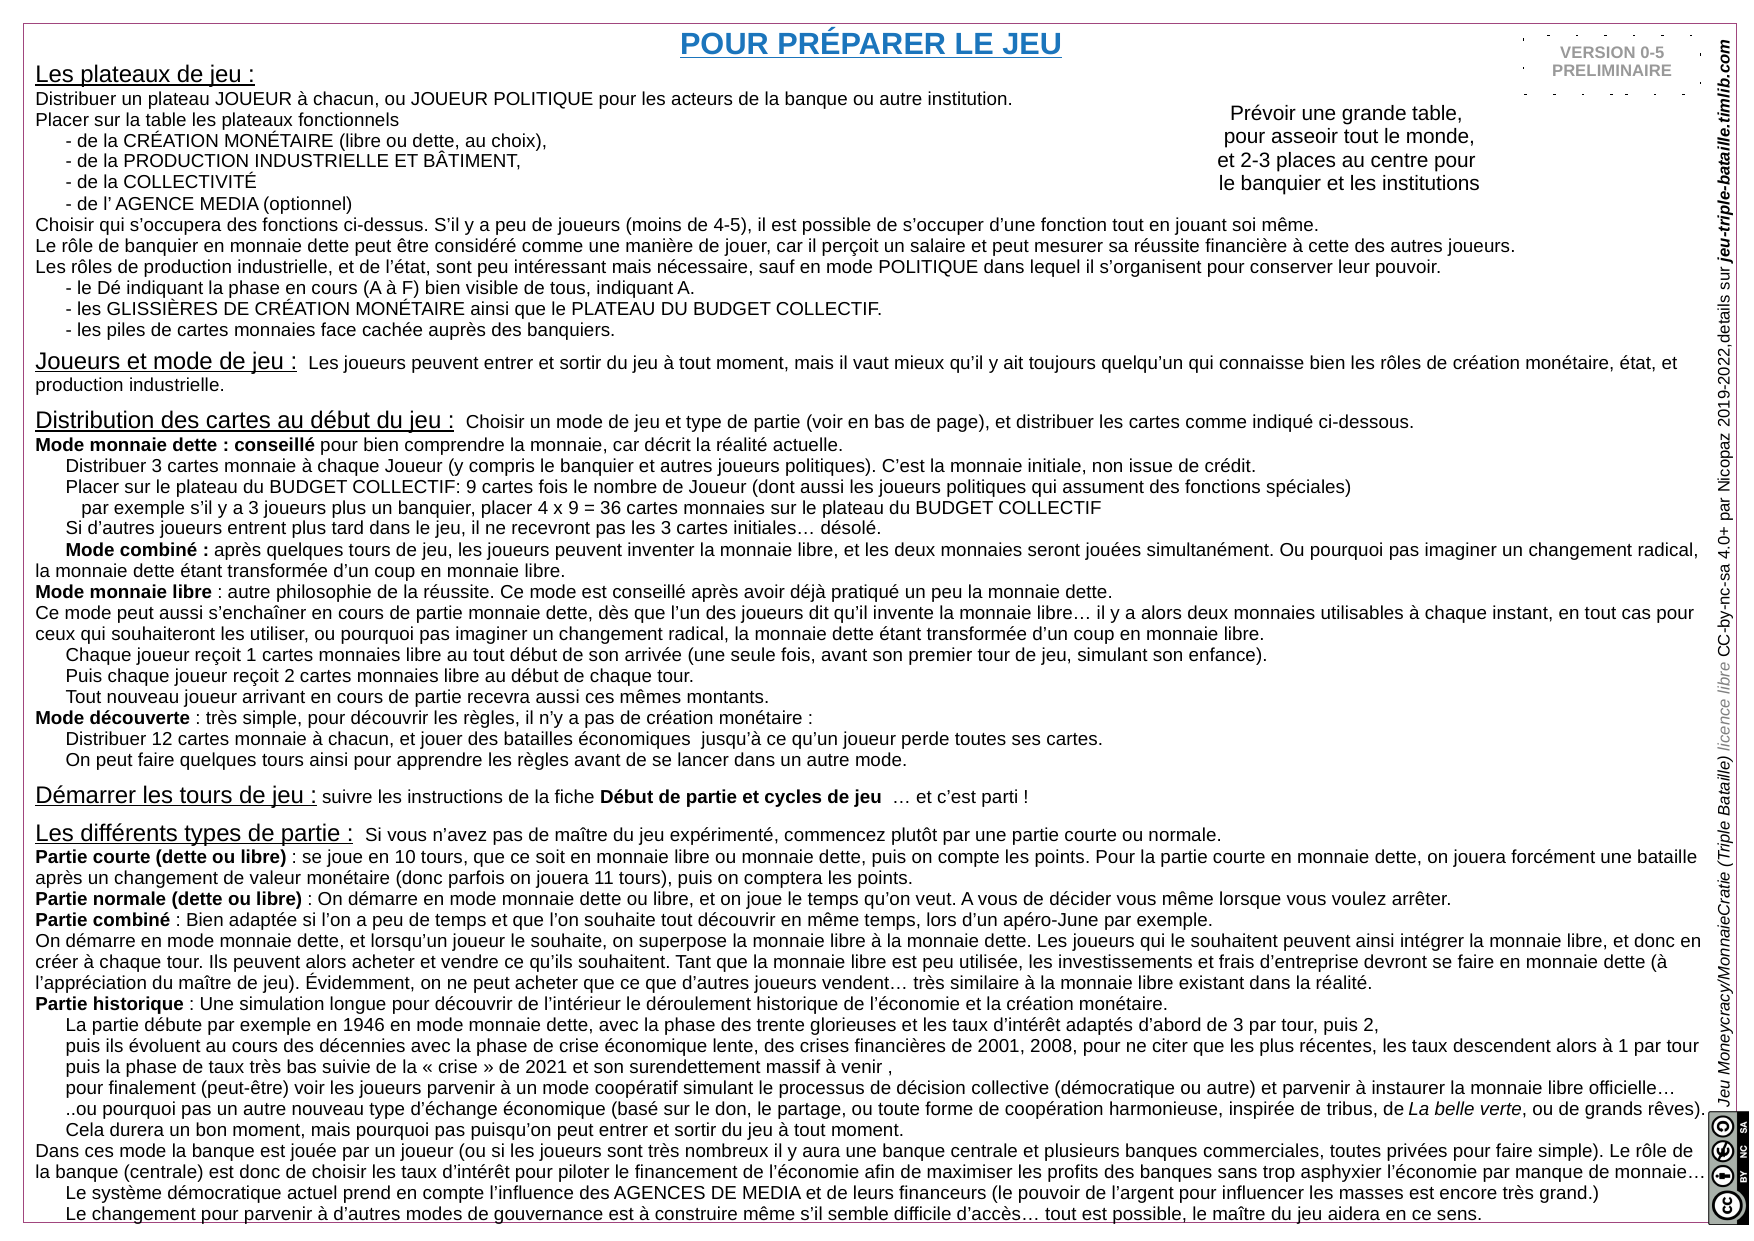

POUR PRÉPARER LE JEU
Les plateaux de jeu :
Distribuer un plateau JOUEUR à chacun, ou JOUEUR POLITIQUE pour les acteurs de la banque ou autre institution.
Placer sur la table les plateaux fonctionnels
	- de la CRÉATION MONÉTAIRE (libre ou dette, au choix),
	- de la PRODUCTION INDUSTRIELLE ET BÂTIMENT,
	- de la COLLECTIVITÉ
	- de l’ AGENCE MEDIA (optionnel)
Choisir qui s’occupera des fonctions ci-dessus. S’il y a peu de joueurs (moins de 4-5), il est possible de s’occuper d’une fonction tout en jouant soi même.
Le rôle de banquier en monnaie dette peut être considéré comme une manière de jouer, car il perçoit un salaire et peut mesurer sa réussite financière à cette des autres joueurs.
Les rôles de production industrielle, et de l’état, sont peu intéressant mais nécessaire, sauf en mode POLITIQUE dans lequel il s’organisent pour conserver leur pouvoir.
	- le Dé indiquant la phase en cours (A à F) bien visible de tous, indiquant A.
	- les GLISSIÈRES DE CRÉATION MONÉTAIRE ainsi que le PLATEAU DU BUDGET COLLECTIF.
	- les piles de cartes monnaies face cachée auprès des banquiers.
Joueurs et mode de jeu : Les joueurs peuvent entrer et sortir du jeu à tout moment, mais il vaut mieux qu’il y ait toujours quelqu’un qui connaisse bien les rôles de création monétaire, état, et production industrielle.
Distribution des cartes au début du jeu : Choisir un mode de jeu et type de partie (voir en bas de page), et distribuer les cartes comme indiqué ci-dessous.
Mode monnaie dette : conseillé pour bien comprendre la monnaie, car décrit la réalité actuelle.
	Distribuer 3 cartes monnaie à chaque Joueur (y compris le banquier et autres joueurs politiques). C’est la monnaie initiale, non issue de crédit.
	Placer sur le plateau du BUDGET COLLECTIF: 9 cartes fois le nombre de Joueur (dont aussi les joueurs politiques qui assument des fonctions spéciales)
		 par exemple s’il y a 3 joueurs plus un banquier, placer 4 x 9 = 36 cartes monnaies sur le plateau du BUDGET COLLECTIF
	Si d’autres joueurs entrent plus tard dans le jeu, il ne recevront pas les 3 cartes initiales… désolé.
	Mode combiné : après quelques tours de jeu, les joueurs peuvent inventer la monnaie libre, et les deux monnaies seront jouées simultanément. Ou pourquoi pas imaginer un changement radical, la monnaie dette étant transformée d’un coup en monnaie libre.
Mode monnaie libre : autre philosophie de la réussite. Ce mode est conseillé après avoir déjà pratiqué un peu la monnaie dette.
Ce mode peut aussi s’enchaîner en cours de partie monnaie dette, dès que l’un des joueurs dit qu’il invente la monnaie libre… il y a alors deux monnaies utilisables à chaque instant, en tout cas pour ceux qui souhaiteront les utiliser, ou pourquoi pas imaginer un changement radical, la monnaie dette étant transformée d’un coup en monnaie libre.
	Chaque joueur reçoit 1 cartes monnaies libre au tout début de son arrivée (une seule fois, avant son premier tour de jeu, simulant son enfance).
	Puis chaque joueur reçoit 2 cartes monnaies libre au début de chaque tour.
	Tout nouveau joueur arrivant en cours de partie recevra aussi ces mêmes montants.
Mode découverte : très simple, pour découvrir les règles, il n’y a pas de création monétaire :
	Distribuer 12 cartes monnaie à chacun, et jouer des batailles économiques jusqu’à ce qu’un joueur perde toutes ses cartes.
	On peut faire quelques tours ainsi pour apprendre les règles avant de se lancer dans un autre mode.
Démarrer les tours de jeu : suivre les instructions de la fiche Début de partie et cycles de jeu … et c’est parti !
Les différents types de partie : Si vous n’avez pas de maître du jeu expérimenté, commencez plutôt par une partie courte ou normale.
Partie courte (dette ou libre) : se joue en 10 tours, que ce soit en monnaie libre ou monnaie dette, puis on compte les points. Pour la partie courte en monnaie dette, on jouera forcément une bataille après un changement de valeur monétaire (donc parfois on jouera 11 tours), puis on comptera les points.
Partie normale (dette ou libre) : On démarre en mode monnaie dette ou libre, et on joue le temps qu’on veut. A vous de décider vous même lorsque vous voulez arrêter.
Partie combiné : Bien adaptée si l’on a peu de temps et que l’on souhaite tout découvrir en même temps, lors d’un apéro-June par exemple.
On démarre en mode monnaie dette, et lorsqu’un joueur le souhaite, on superpose la monnaie libre à la monnaie dette. Les joueurs qui le souhaitent peuvent ainsi intégrer la monnaie libre, et donc en créer à chaque tour. Ils peuvent alors acheter et vendre ce qu’ils souhaitent. Tant que la monnaie libre est peu utilisée, les investissements et frais d’entreprise devront se faire en monnaie dette (à l’appréciation du maître de jeu). Évidemment, on ne peut acheter que ce que d’autres joueurs vendent… très similaire à la monnaie libre existant dans la réalité.
Partie historique : Une simulation longue pour découvrir de l’intérieur le déroulement historique de l’économie et la création monétaire.
	La partie débute par exemple en 1946 en mode monnaie dette, avec la phase des trente glorieuses et les taux d’intérêt adaptés d’abord de 3 par tour, puis 2,
	puis ils évoluent au cours des décennies avec la phase de crise économique lente, des crises financières de 2001, 2008, pour ne citer que les plus récentes, les taux descendent alors à 1 par tour
	puis la phase de taux très bas suivie de la « crise » de 2021 et son surendettement massif à venir ,
	pour finalement (peut-être) voir les joueurs parvenir à un mode coopératif simulant le processus de décision collective (démocratique ou autre) et parvenir à instaurer la monnaie libre officielle…
	..ou pourquoi pas un autre nouveau type d’échange économique (basé sur le don, le partage, ou toute forme de coopération harmonieuse, inspirée de tribus, de La belle verte, ou de grands rêves).
	Cela durera un bon moment, mais pourquoi pas puisqu’on peut entrer et sortir du jeu à tout moment.
Dans ces mode la banque est jouée par un joueur (ou si les joueurs sont très nombreux il y aura une banque centrale et plusieurs banques commerciales, toutes privées pour faire simple). Le rôle de la banque (centrale) est donc de choisir les taux d’intérêt pour piloter le financement de l’économie afin de maximiser les profits des banques sans trop asphyxier l’économie par manque de monnaie…
	Le système démocratique actuel prend en compte l’influence des AGENCES DE MEDIA et de leurs financeurs (le pouvoir de l’argent pour influencer les masses est encore très grand.)
	Le changement pour parvenir à d’autres modes de gouvernance est à construire même s’il semble difficile d’accès… tout est possible, le maître du jeu aidera en ce sens.
#
VERSION 0-5 PRELIMINAIRE
Prévoir une grande table,
pour asseoir tout le monde,
et 2-3 places au centre pour
le banquier et les institutions